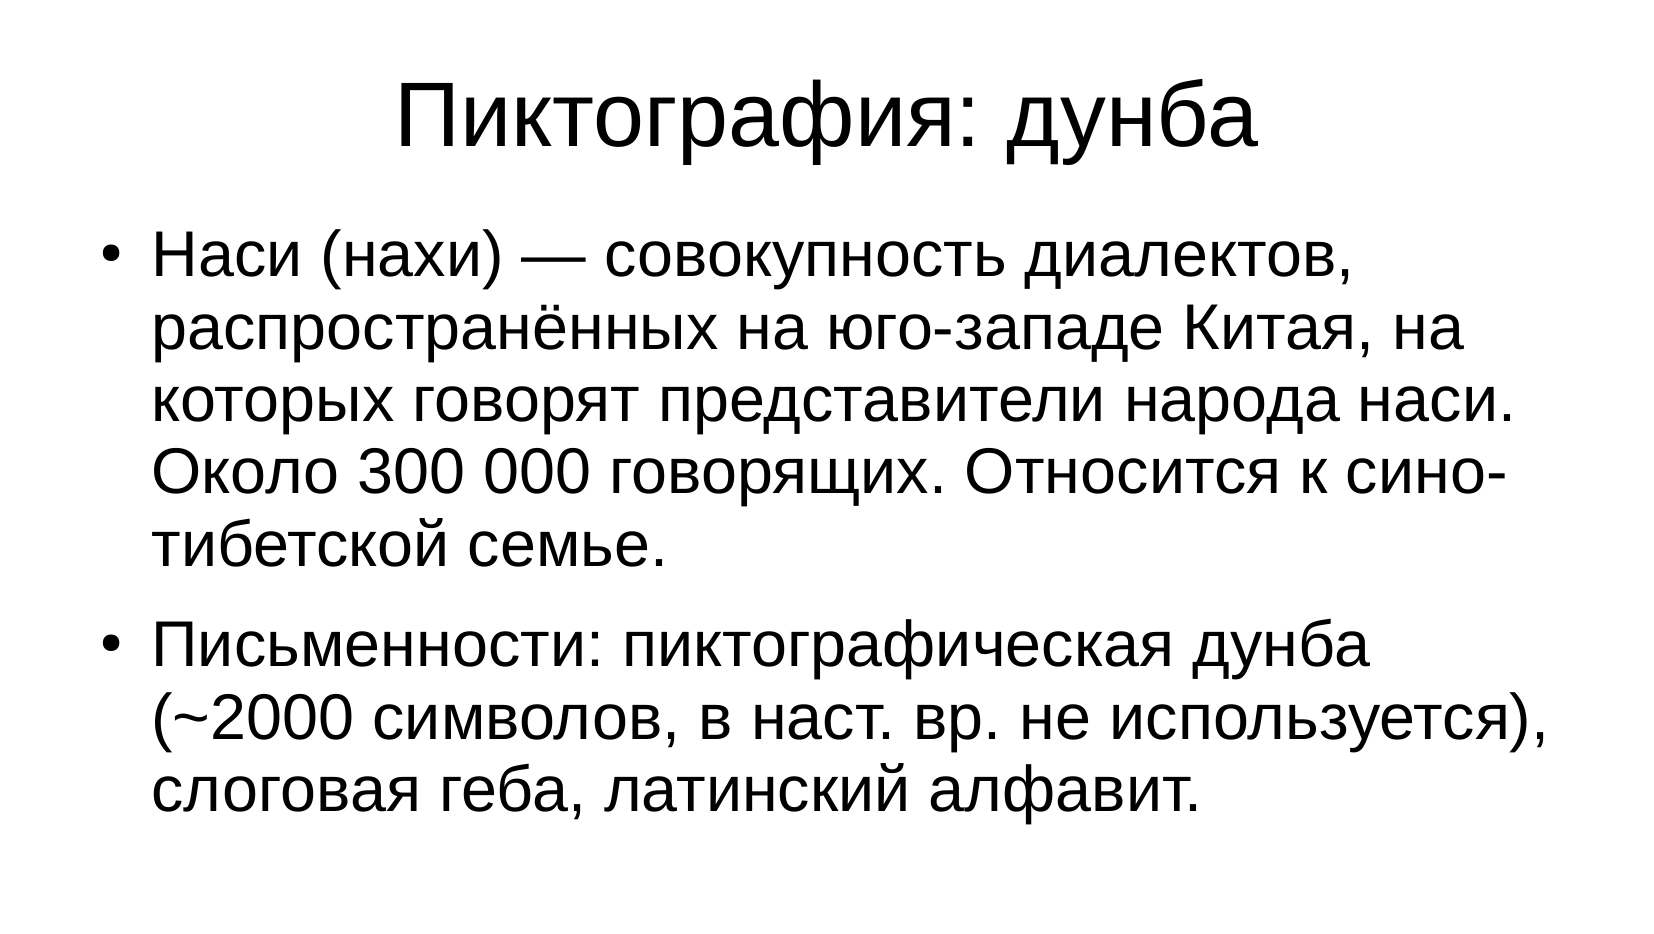

# Пиктография: дунба
Наси (нахи) — совокупность диалектов, распространённых на юго-западе Китая, на которых говорят представители народа наси. Около 300 000 говорящих. Относится к сино-тибетской семье.
Письменности: пиктографическая дунба (~2000 символов, в наст. вр. не используется), слоговая геба, латинский алфавит.